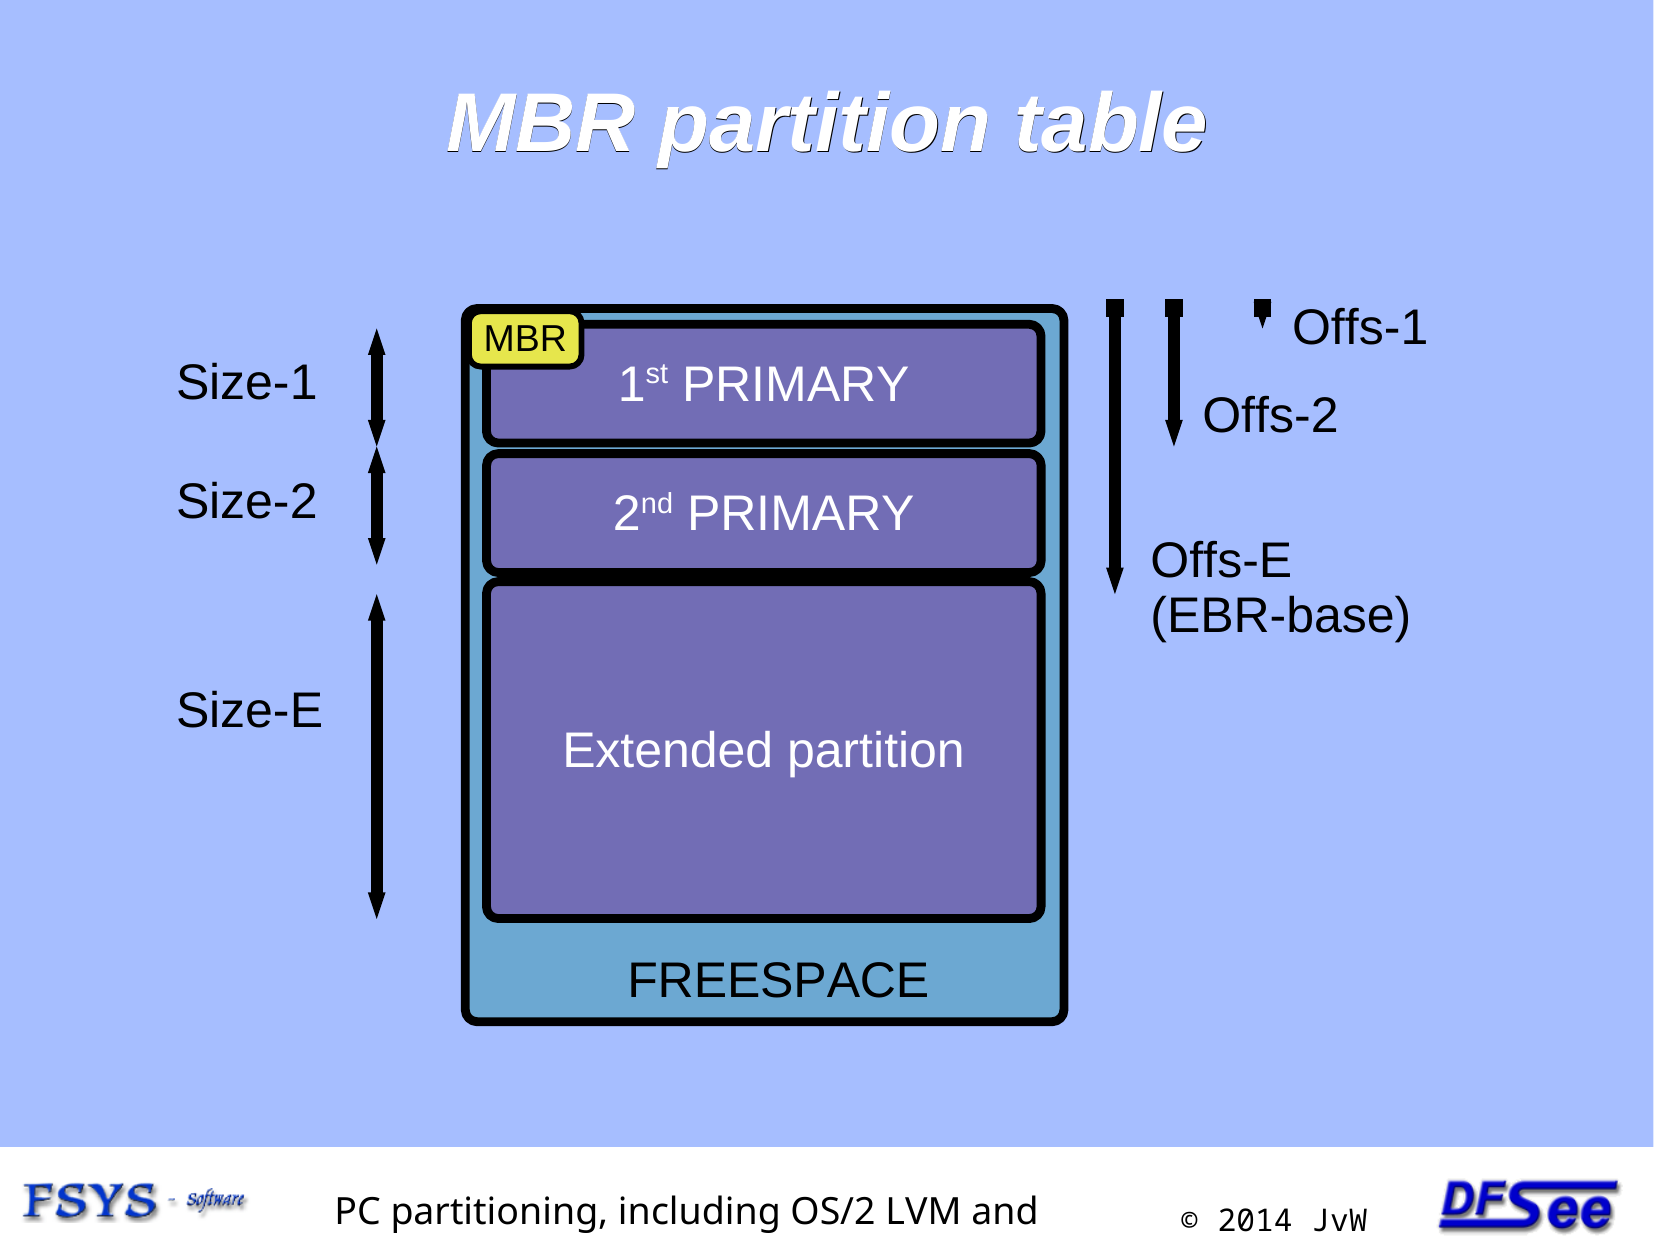

# MBR partition table
Offs-1
MBR
1st PRIMARY
2nd PRIMARY
Extended partition
FREESPACE
Size-1
Offs-2
Size-2
Offs-E
(EBR-base)
Size-E